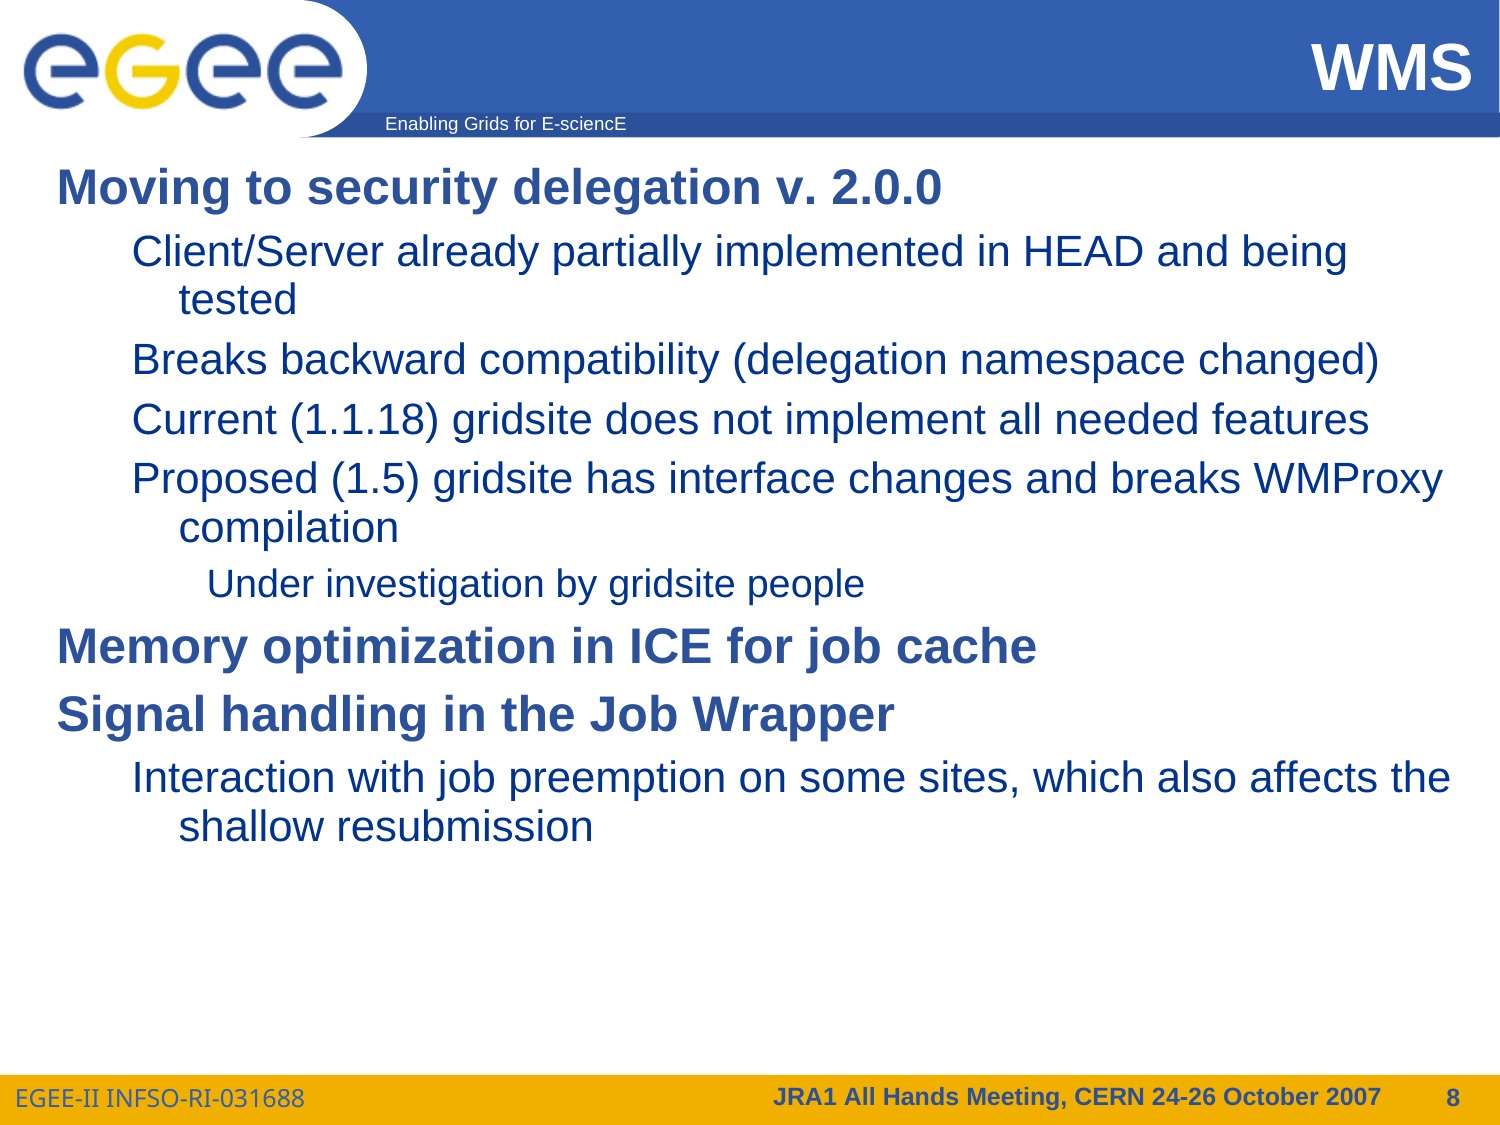

# WMS
Moving to security delegation v. 2.0.0
Client/Server already partially implemented in HEAD and being tested
Breaks backward compatibility (delegation namespace changed)
Current (1.1.18) gridsite does not implement all needed features
Proposed (1.5) gridsite has interface changes and breaks WMProxy compilation
Under investigation by gridsite people
Memory optimization in ICE for job cache
Signal handling in the Job Wrapper
Interaction with job preemption on some sites, which also affects the shallow resubmission
JRA1 All Hands Meeting, CERN 24-26 October 2007
8